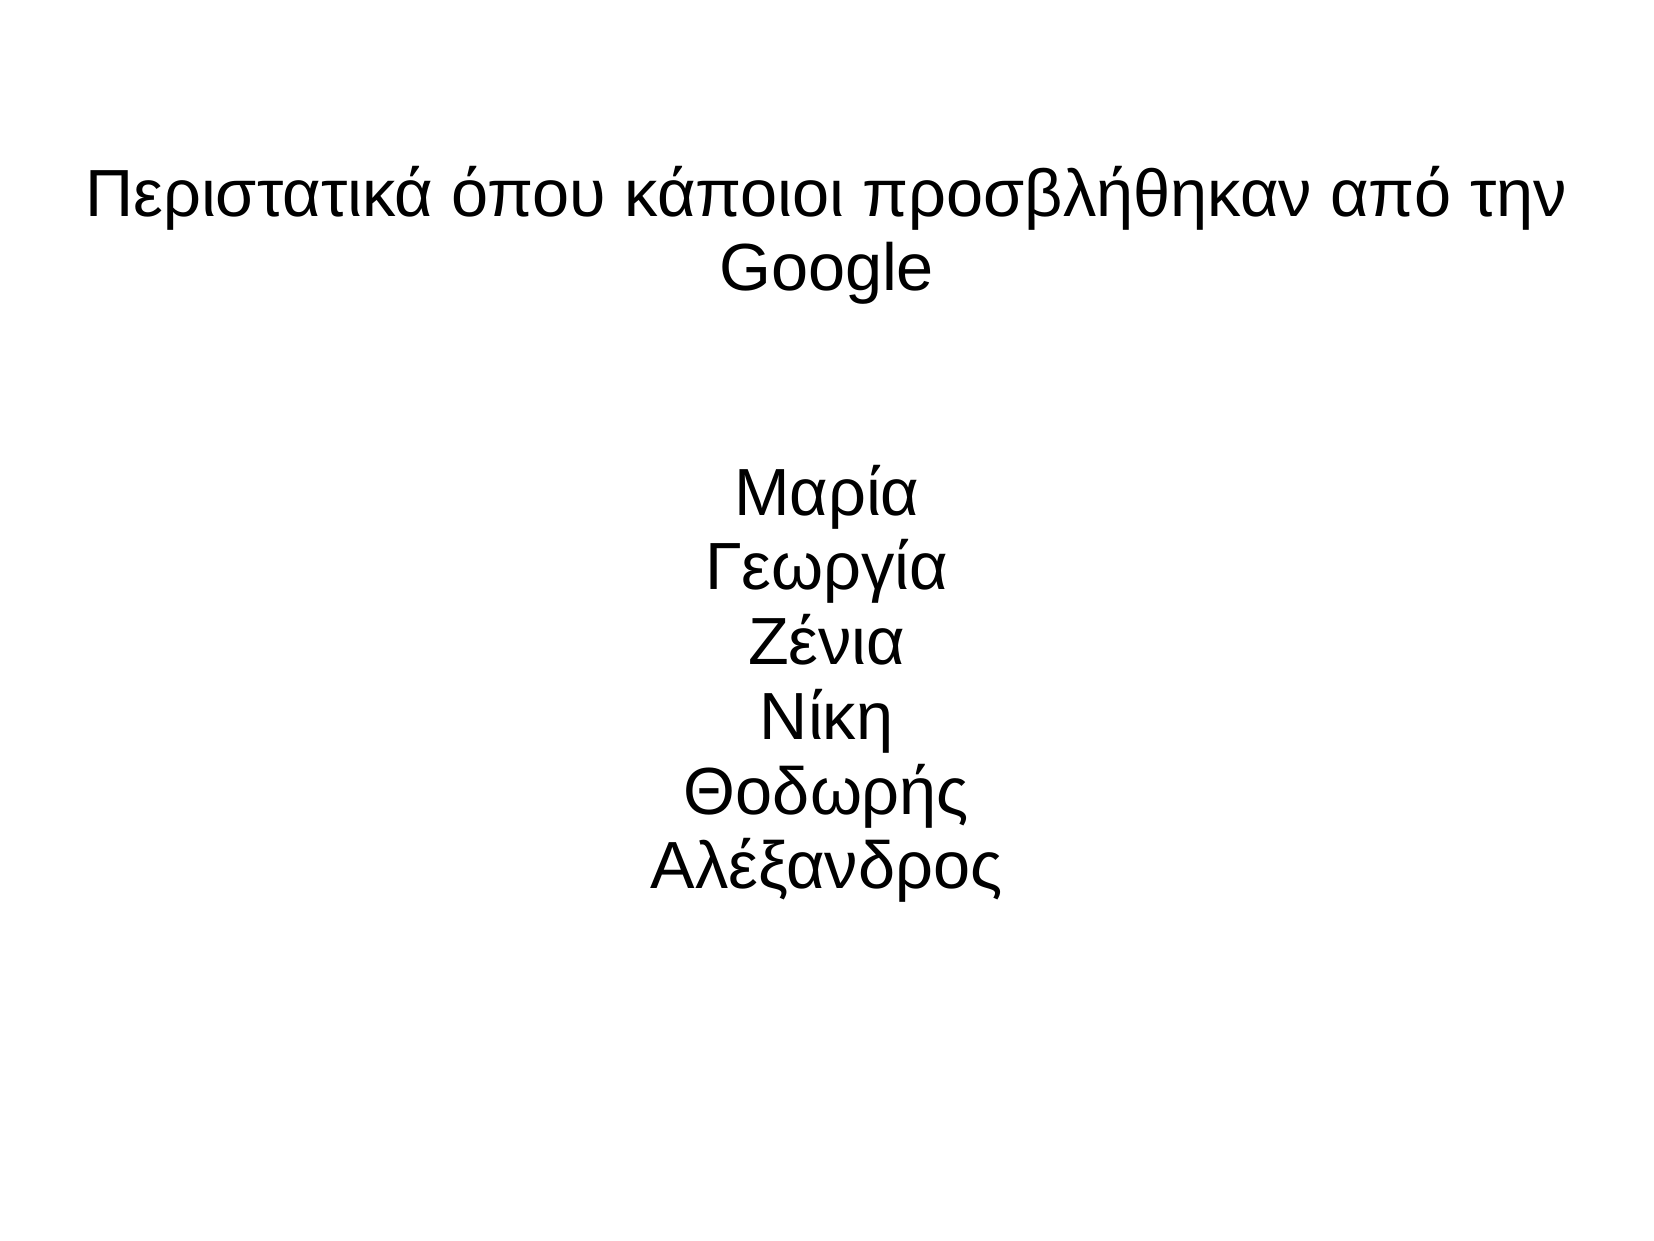

# Περιστατικά όπου κάποιοι προσβλήθηκαν από την Google
Μαρία
Γεωργία
Ζένια
Νίκη
Θοδωρής
Αλέξανδρος